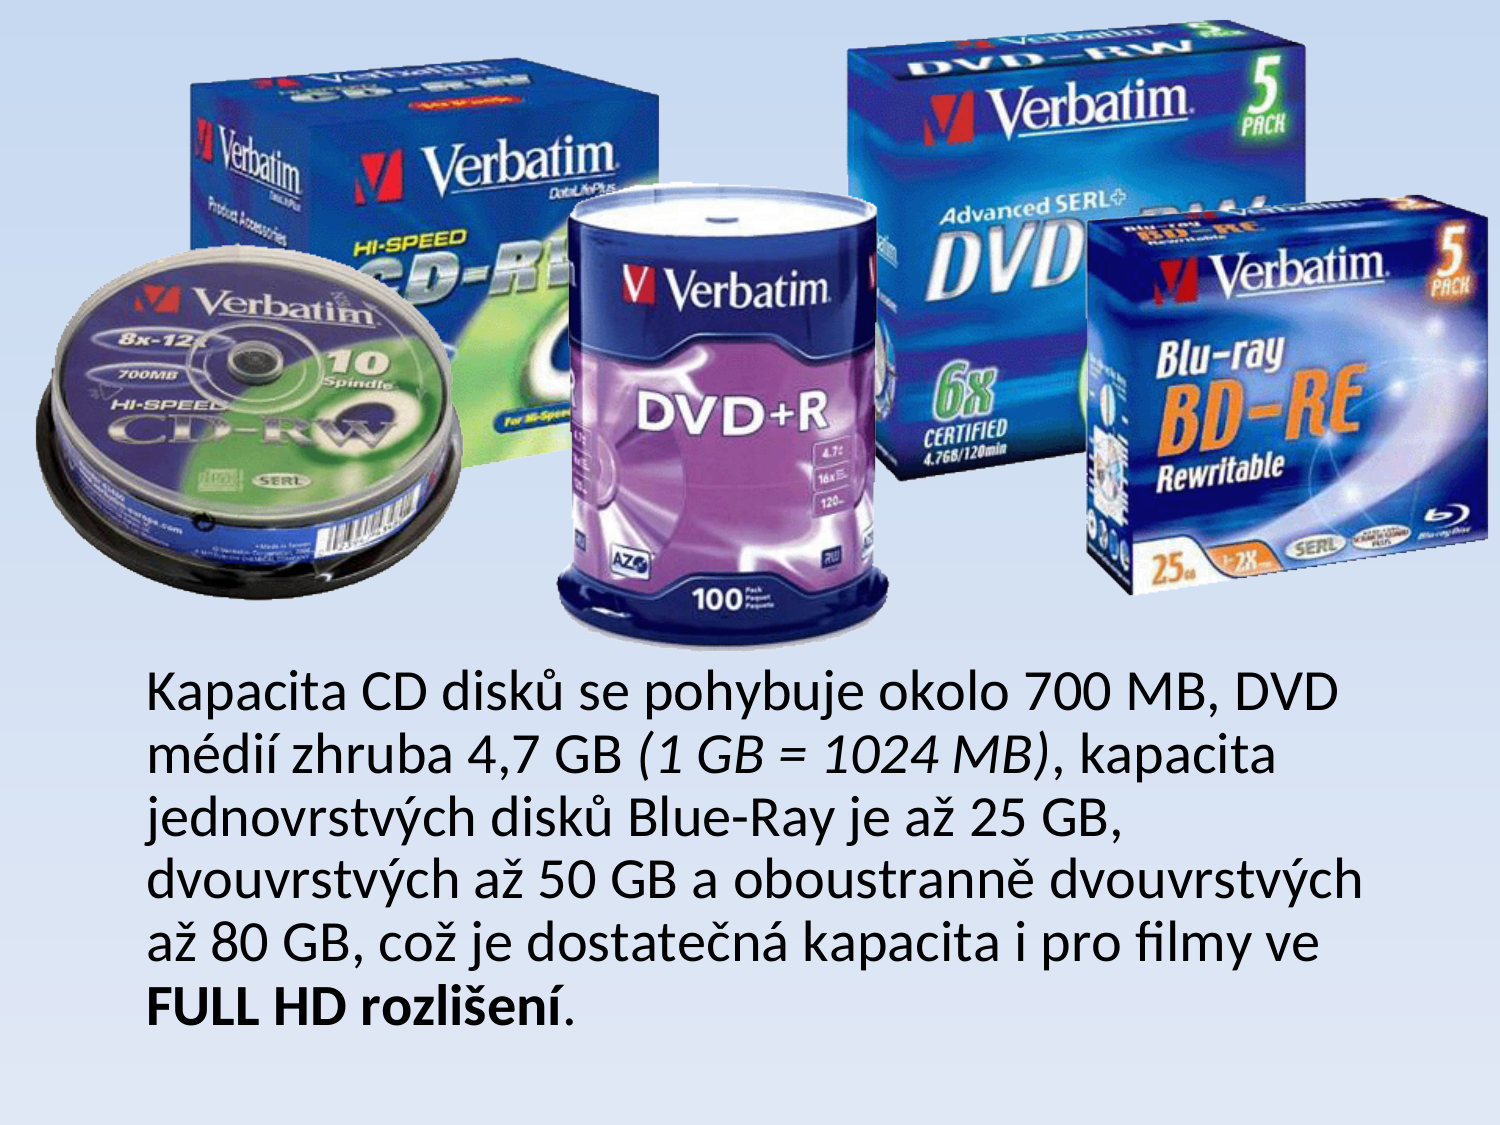

# Kapacita CD disků se pohybuje okolo 700 MB, DVD médií zhruba 4,7 GB (1 GB = 1024 MB), kapacita jednovrstvých disků Blue-Ray je až 25 GB, dvouvrstvých až 50 GB a oboustranně dvouvrstvých až 80 GB, což je dostatečná kapacita i pro filmy ve FULL HD rozlišení.